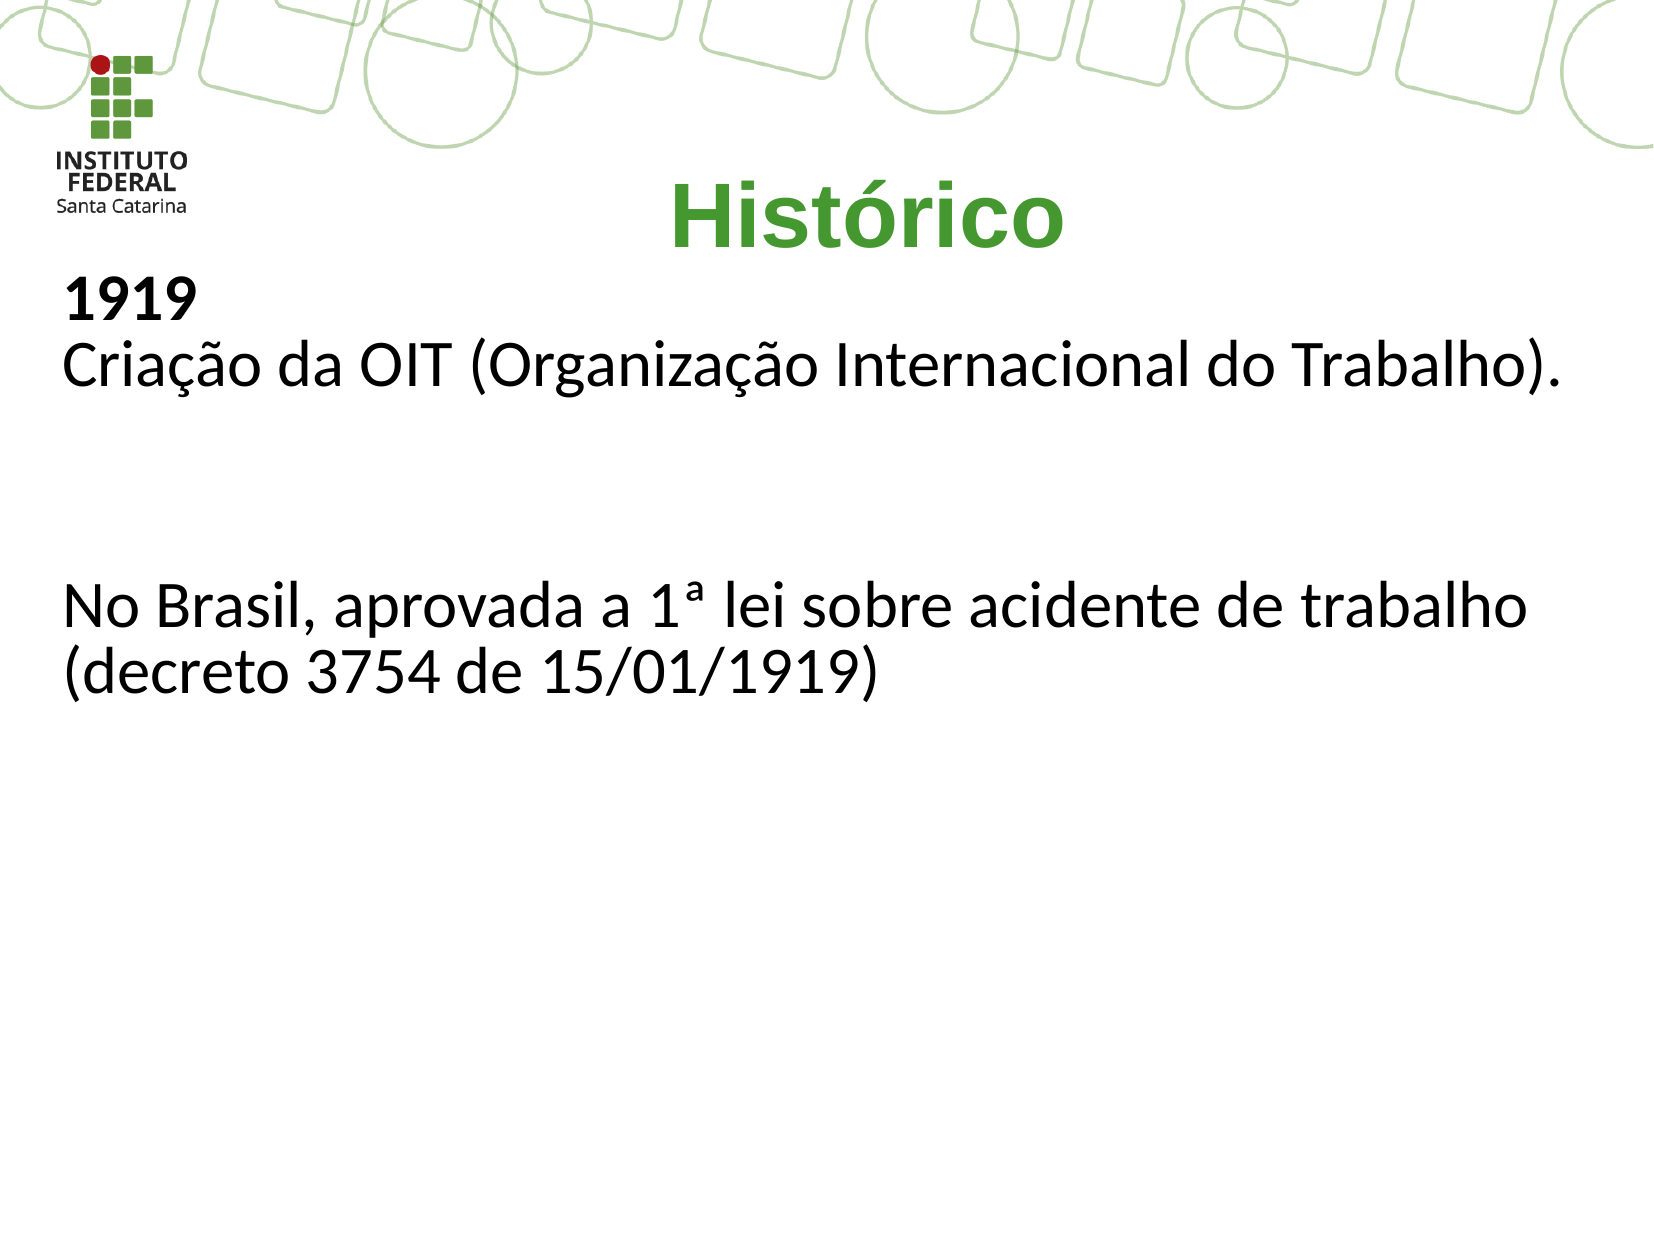

# Histórico
1919
Criação da OIT (Organização Internacional do Trabalho).
No Brasil, aprovada a 1ª lei sobre acidente de trabalho (decreto 3754 de 15/01/1919)